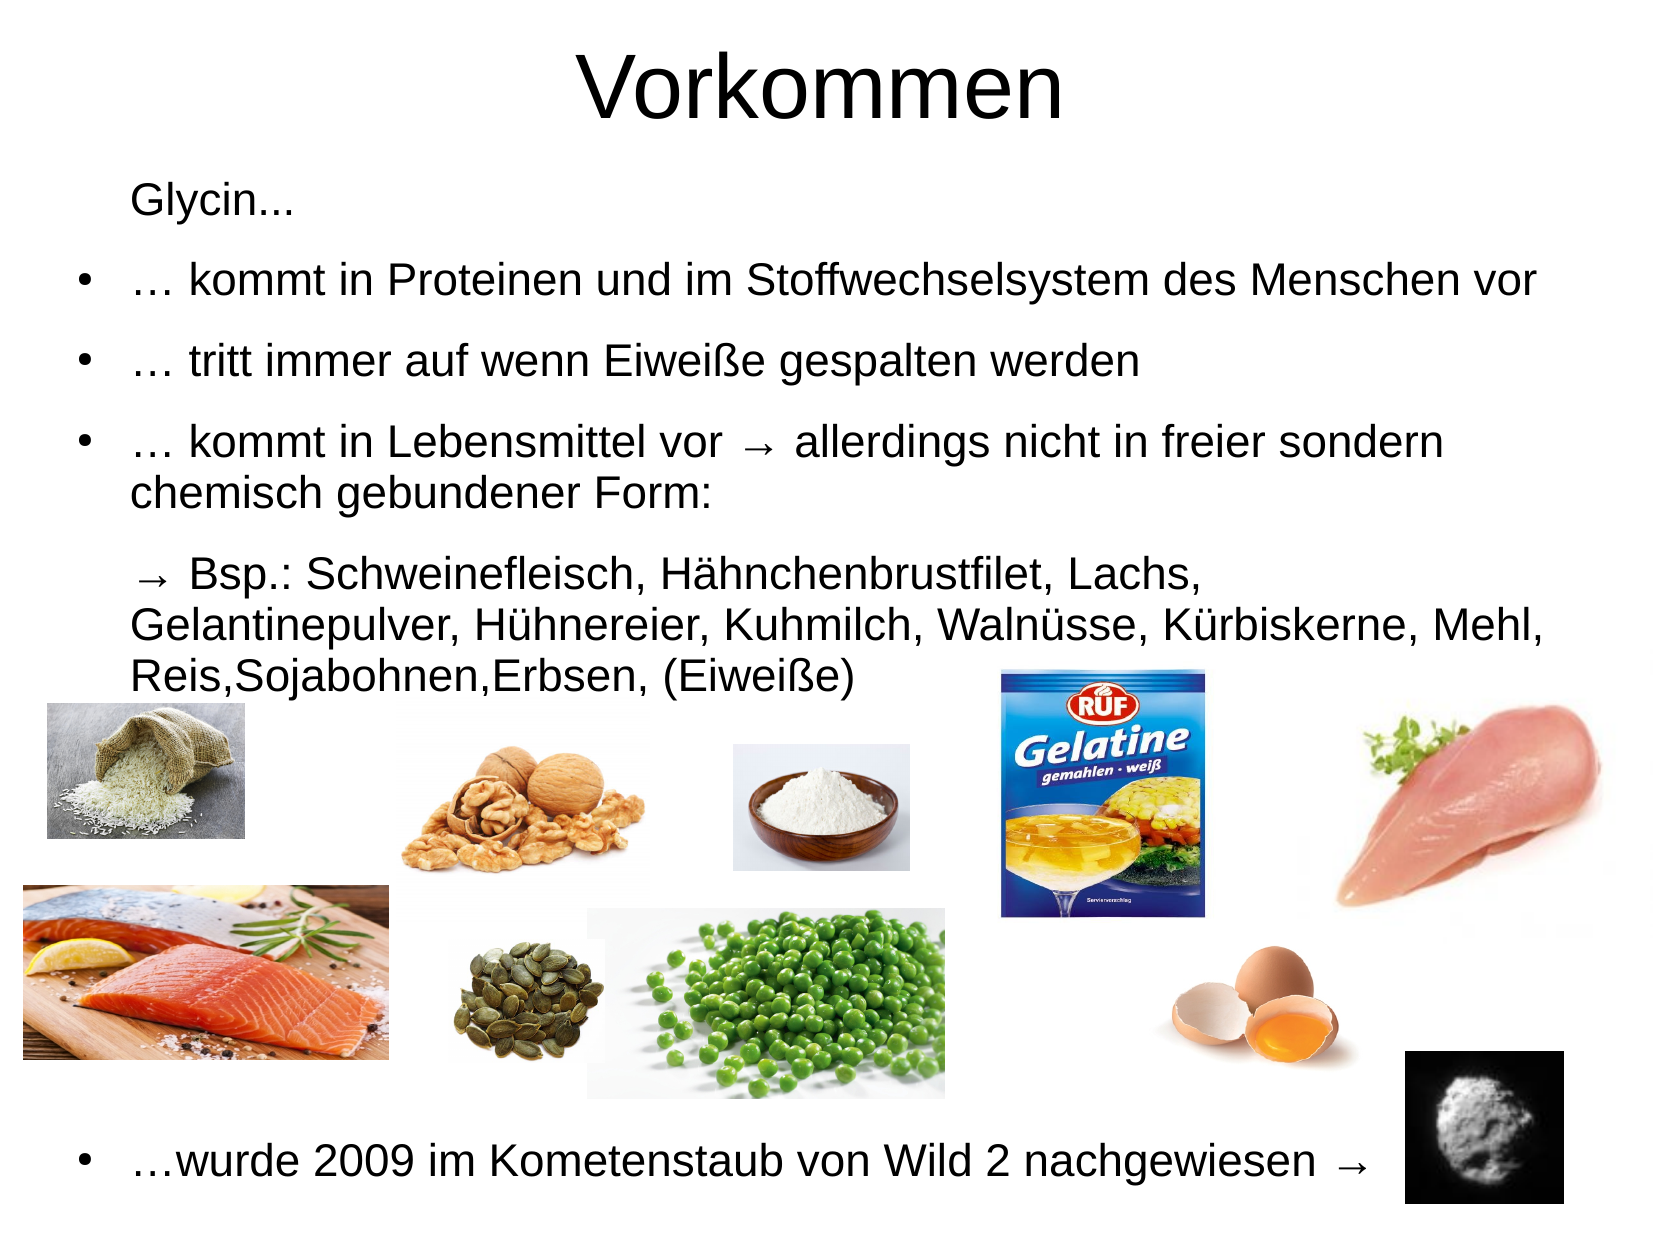

# Vorkommen
Glycin...
… kommt in Proteinen und im Stoffwechselsystem des Menschen vor
… tritt immer auf wenn Eiweiße gespalten werden
… kommt in Lebensmittel vor → allerdings nicht in freier sondern chemisch gebundener Form:
→ Bsp.: Schweinefleisch, Hähnchenbrustfilet, Lachs, Gelantinepulver, Hühnereier, Kuhmilch, Walnüsse, Kürbiskerne, Mehl, Reis,Sojabohnen,Erbsen, (Eiweiße)
…wurde 2009 im Kometenstaub von Wild 2 nachgewiesen →